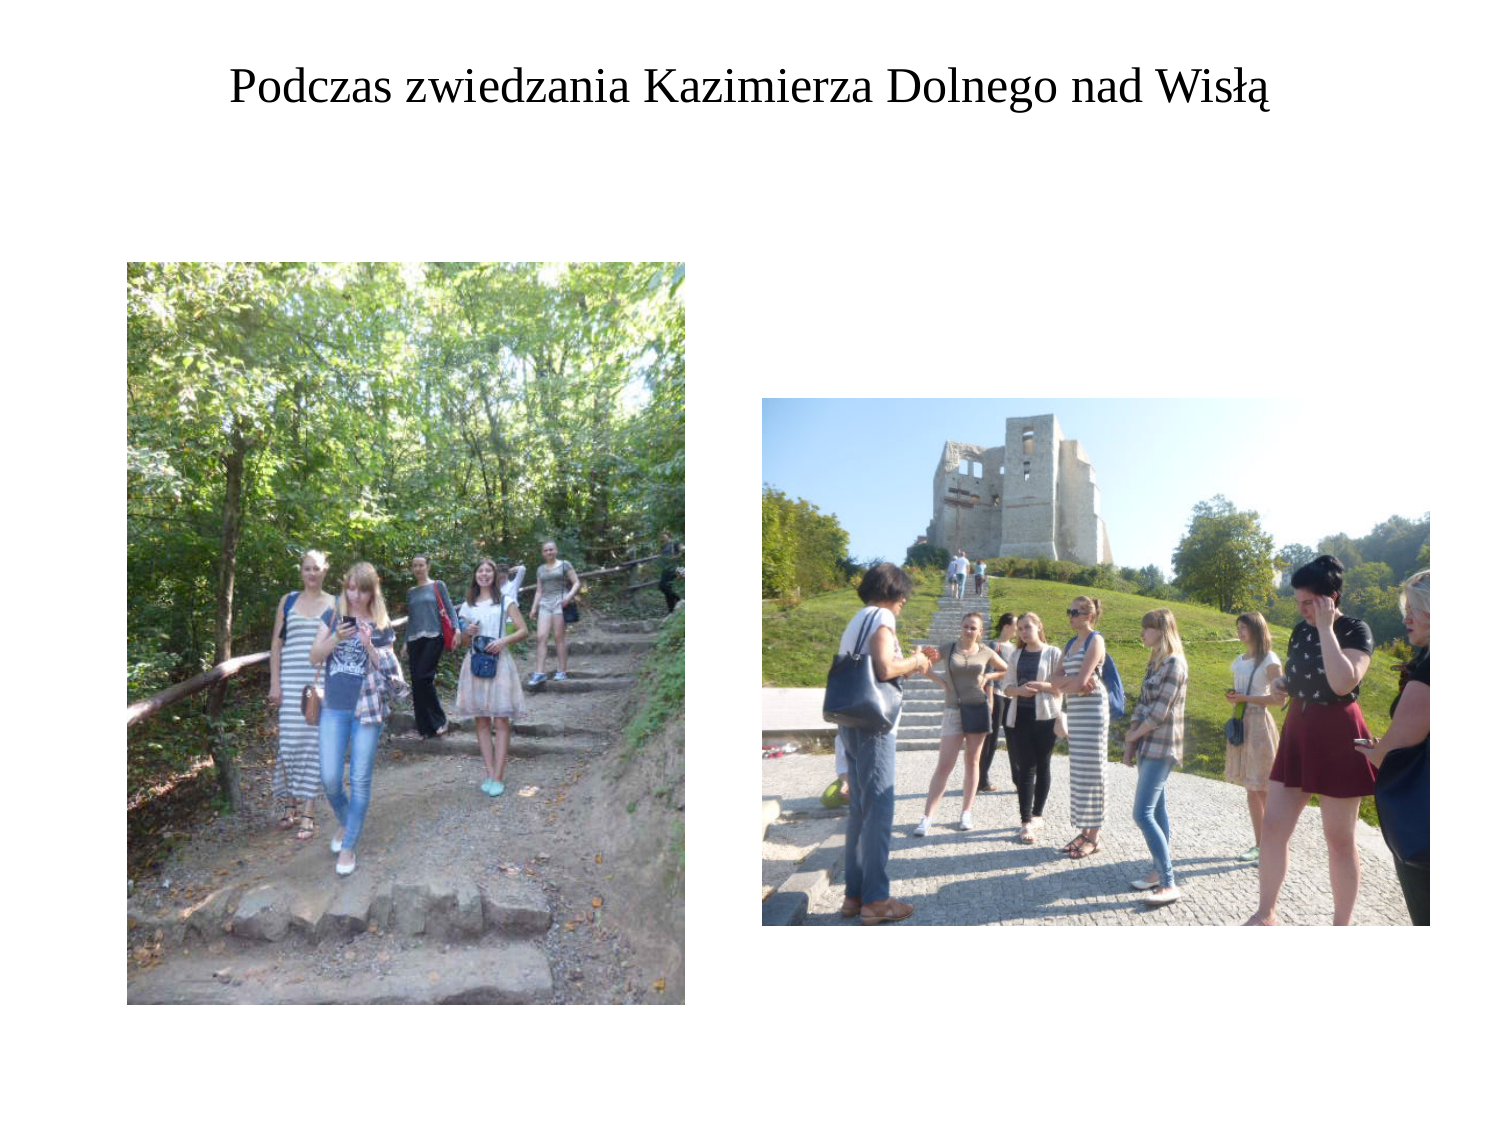

# Podczas zwiedzania Kazimierza Dolnego nad Wisłą